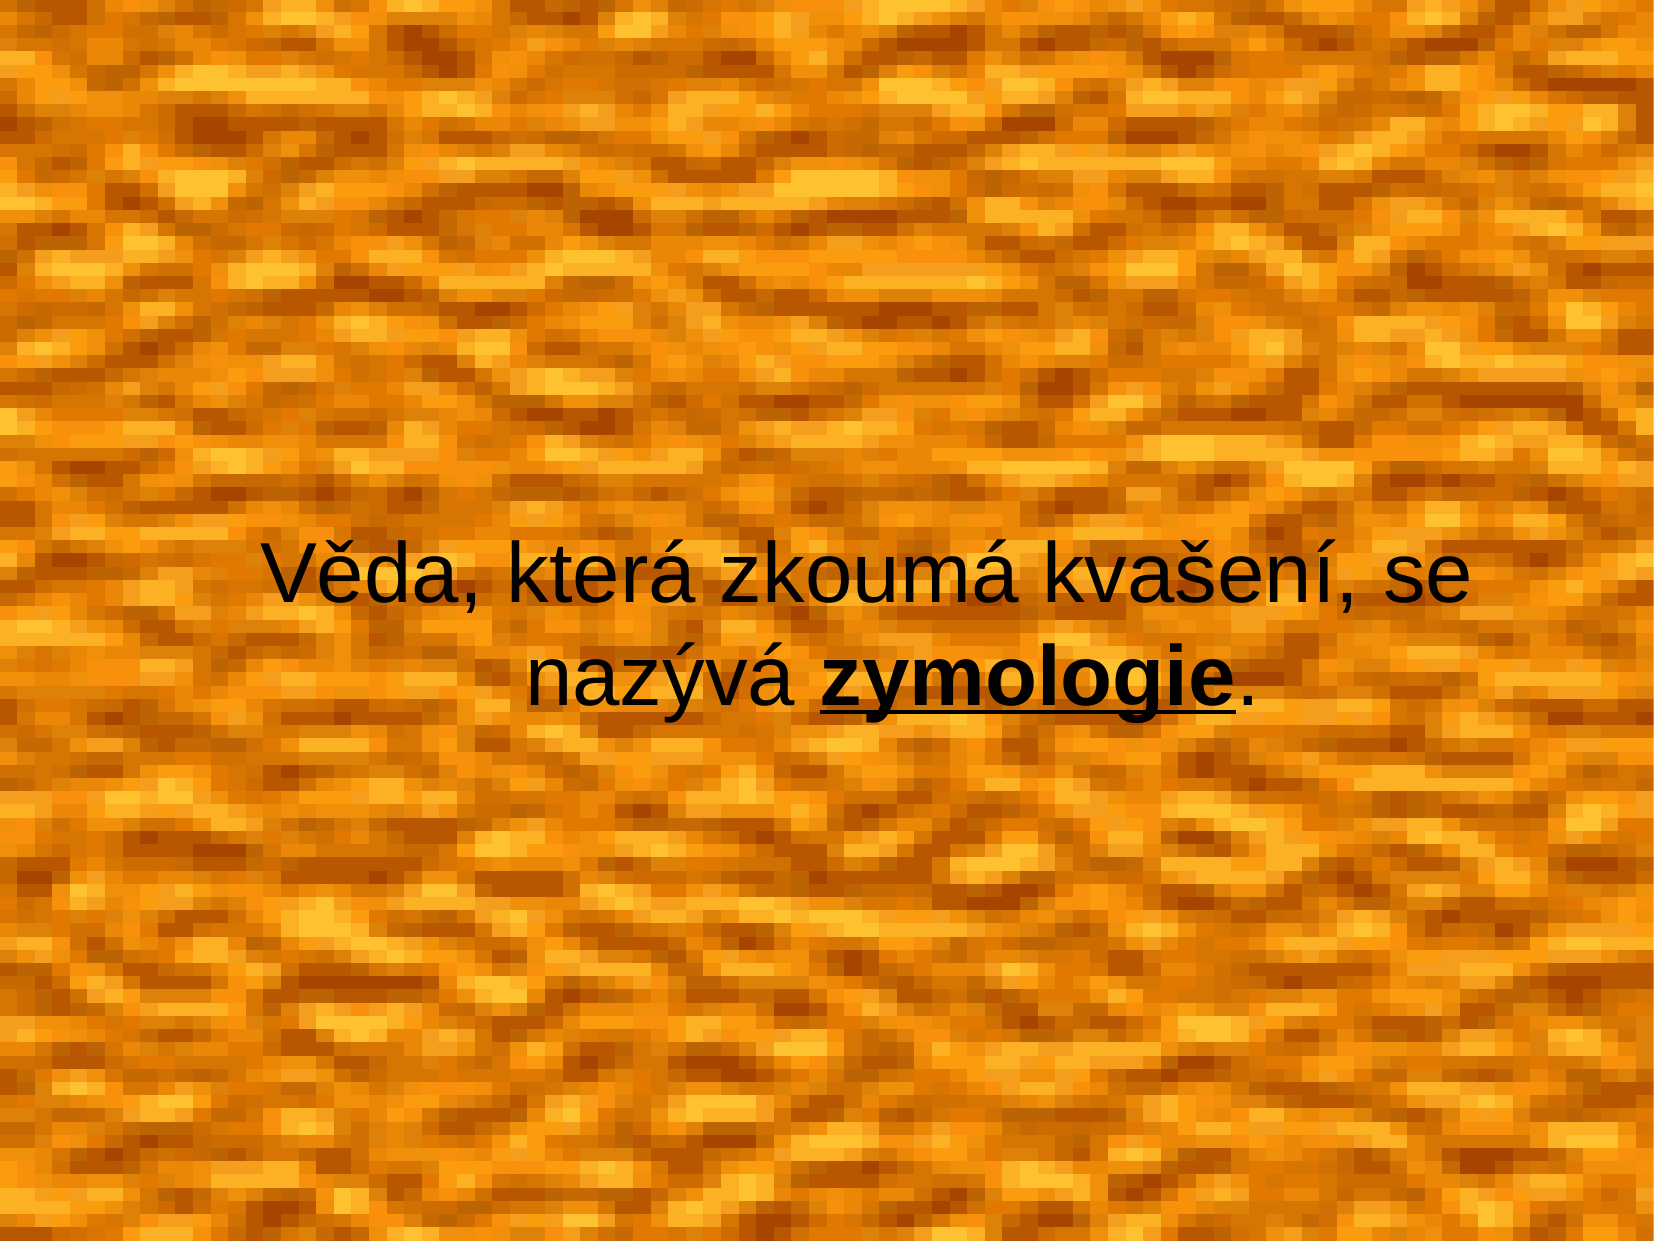

# Věda, která zkoumá kvašení, se nazývá zymologie.